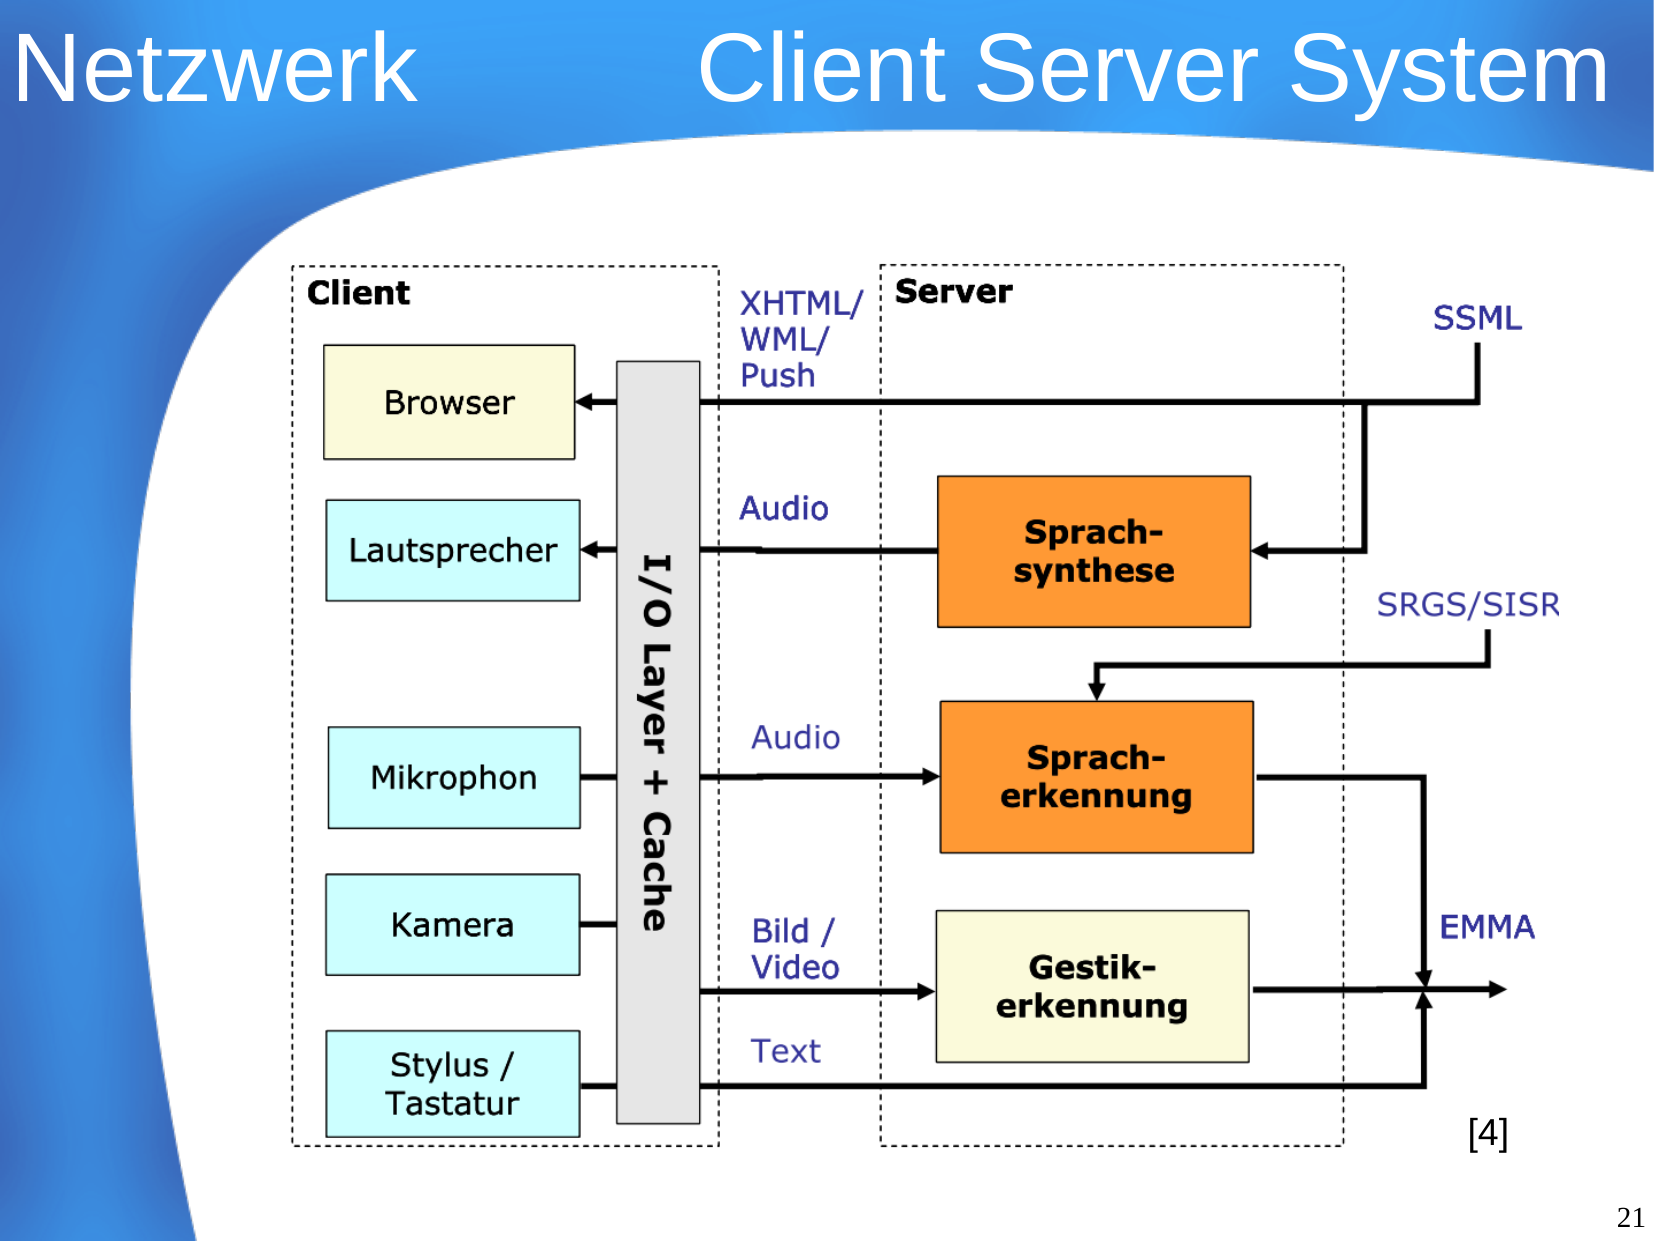

Netzwerk
# Client Server System
[4]
21